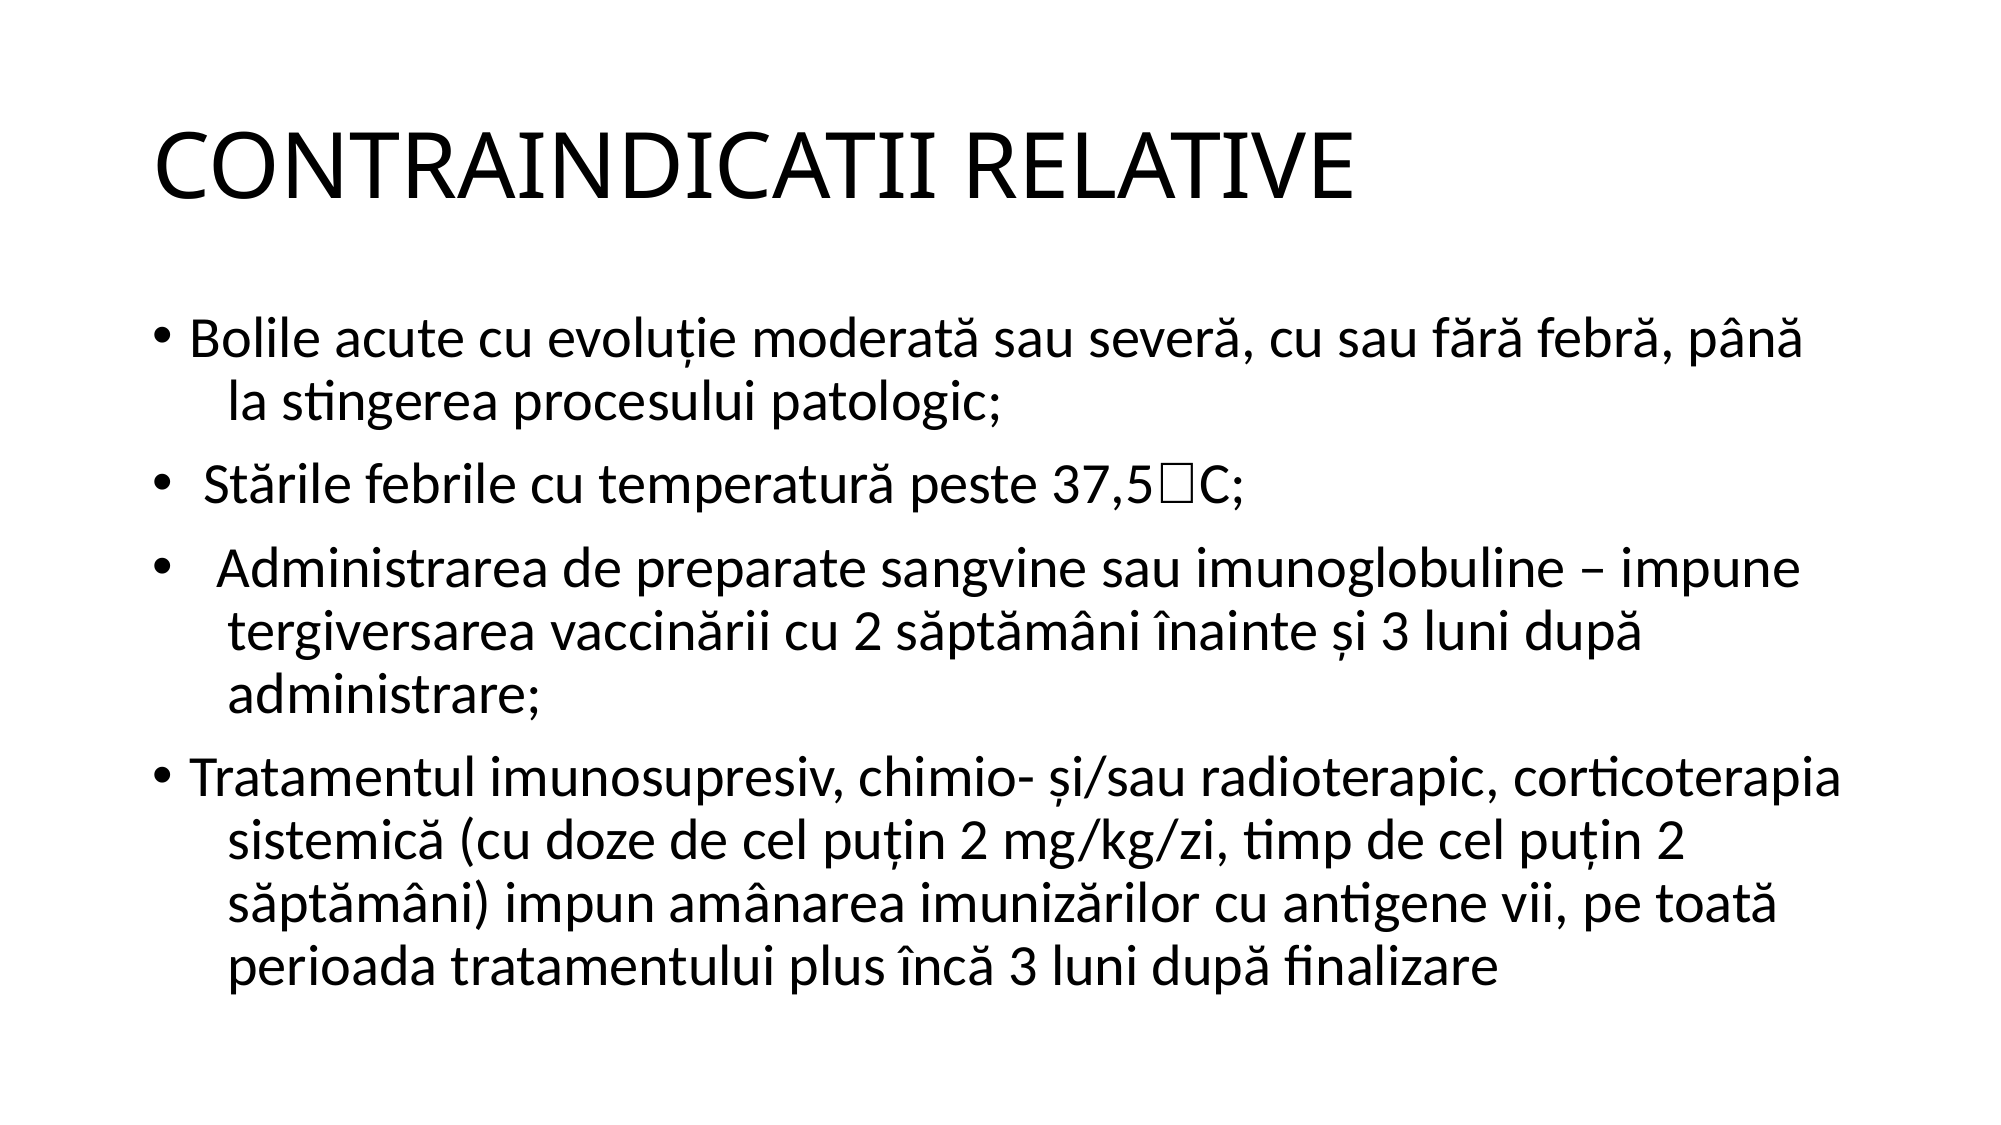

# CONTRAINDICATII RELATIVE
Bolile acute cu evoluţie moderată sau severă, cu sau fără febră, până la stingerea procesului patologic;
 Stările febrile cu temperatură peste 37,5C;
 Administrarea de preparate sangvine sau imunoglobuline – impune tergiversarea vaccinării cu 2 săptămâni înainte şi 3 luni după administrare;
Tratamentul imunosupresiv, chimio- şi/sau radioterapic, corticoterapia sistemică (cu doze de cel puţin 2 mg/kg/zi, timp de cel puţin 2 săptămâni) impun amânarea imunizărilor cu antigene vii, pe toată perioada tratamentului plus încă 3 luni după finalizare